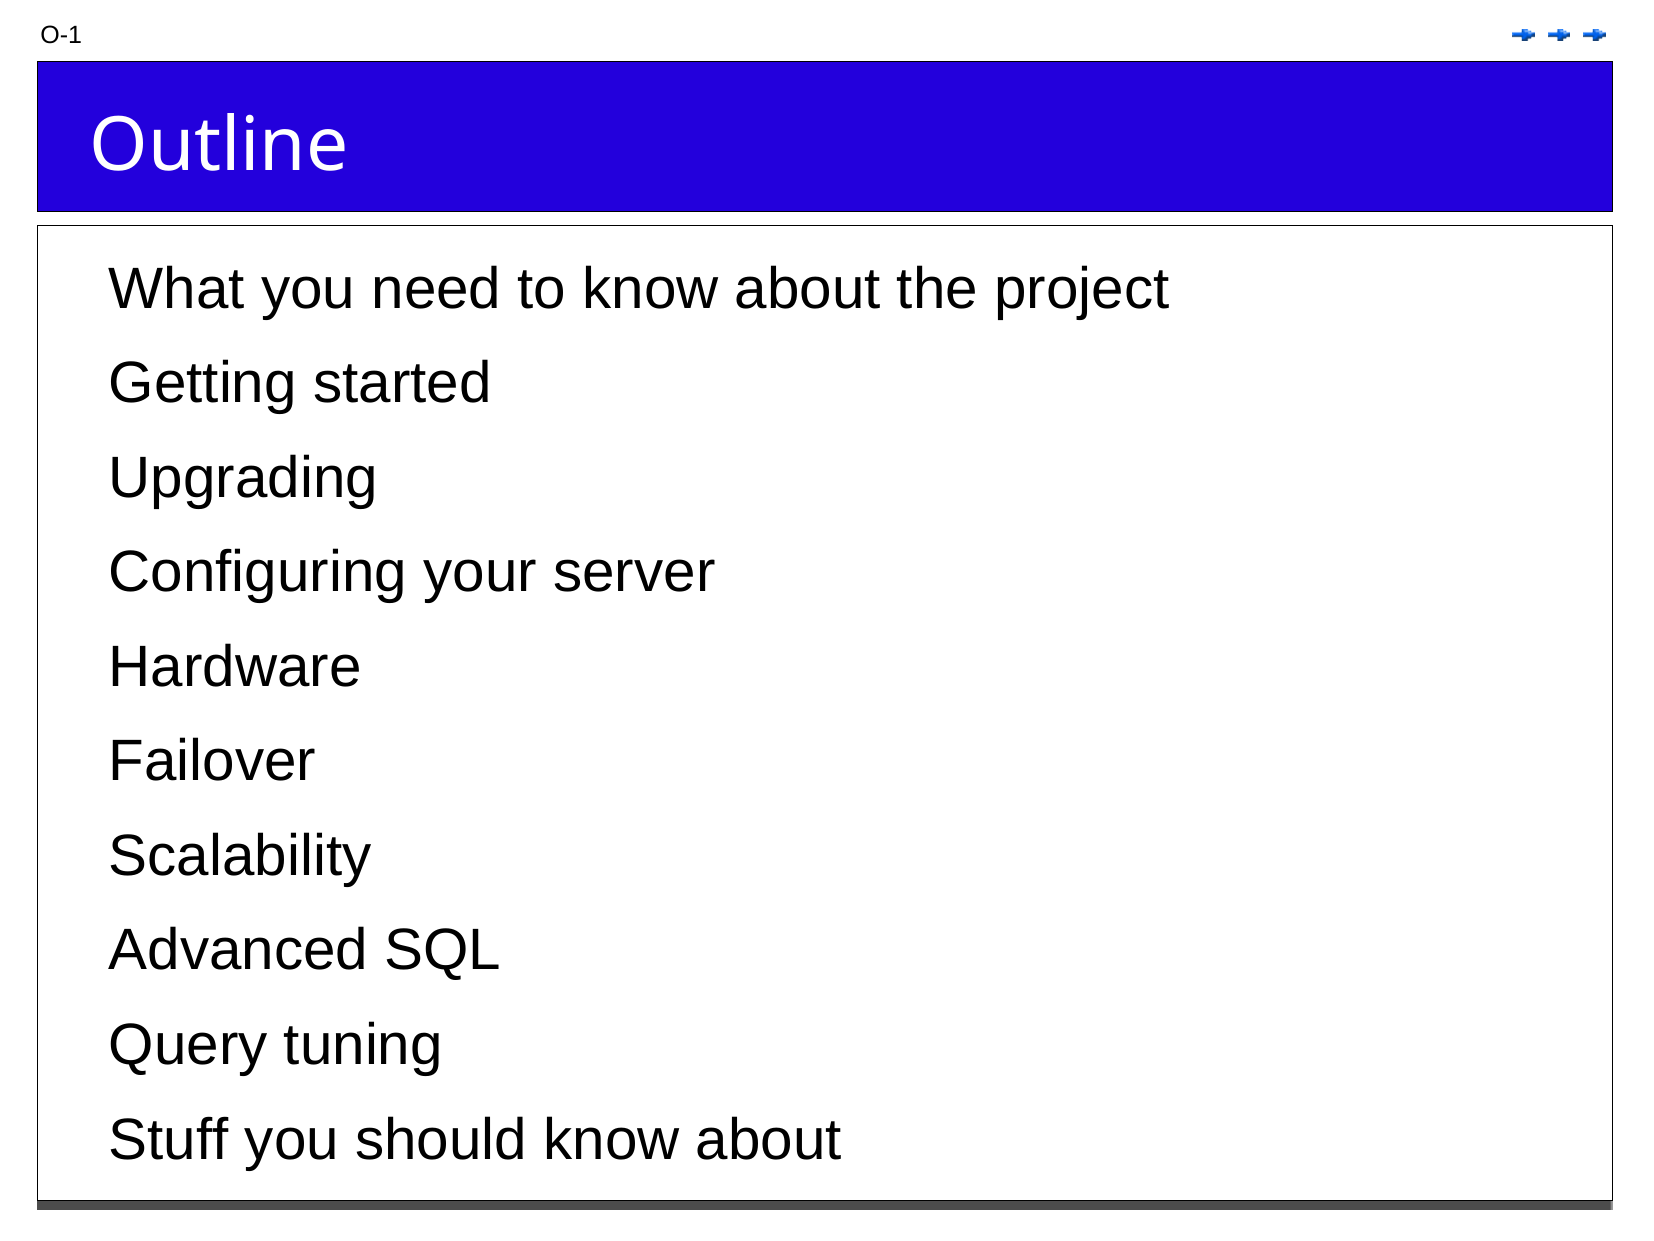

O-1
Outline
 What you need to know about the project
 Getting started
 Upgrading
 Configuring your server
 Hardware
 Failover
 Scalability
 Advanced SQL
 Query tuning
 Stuff you should know about